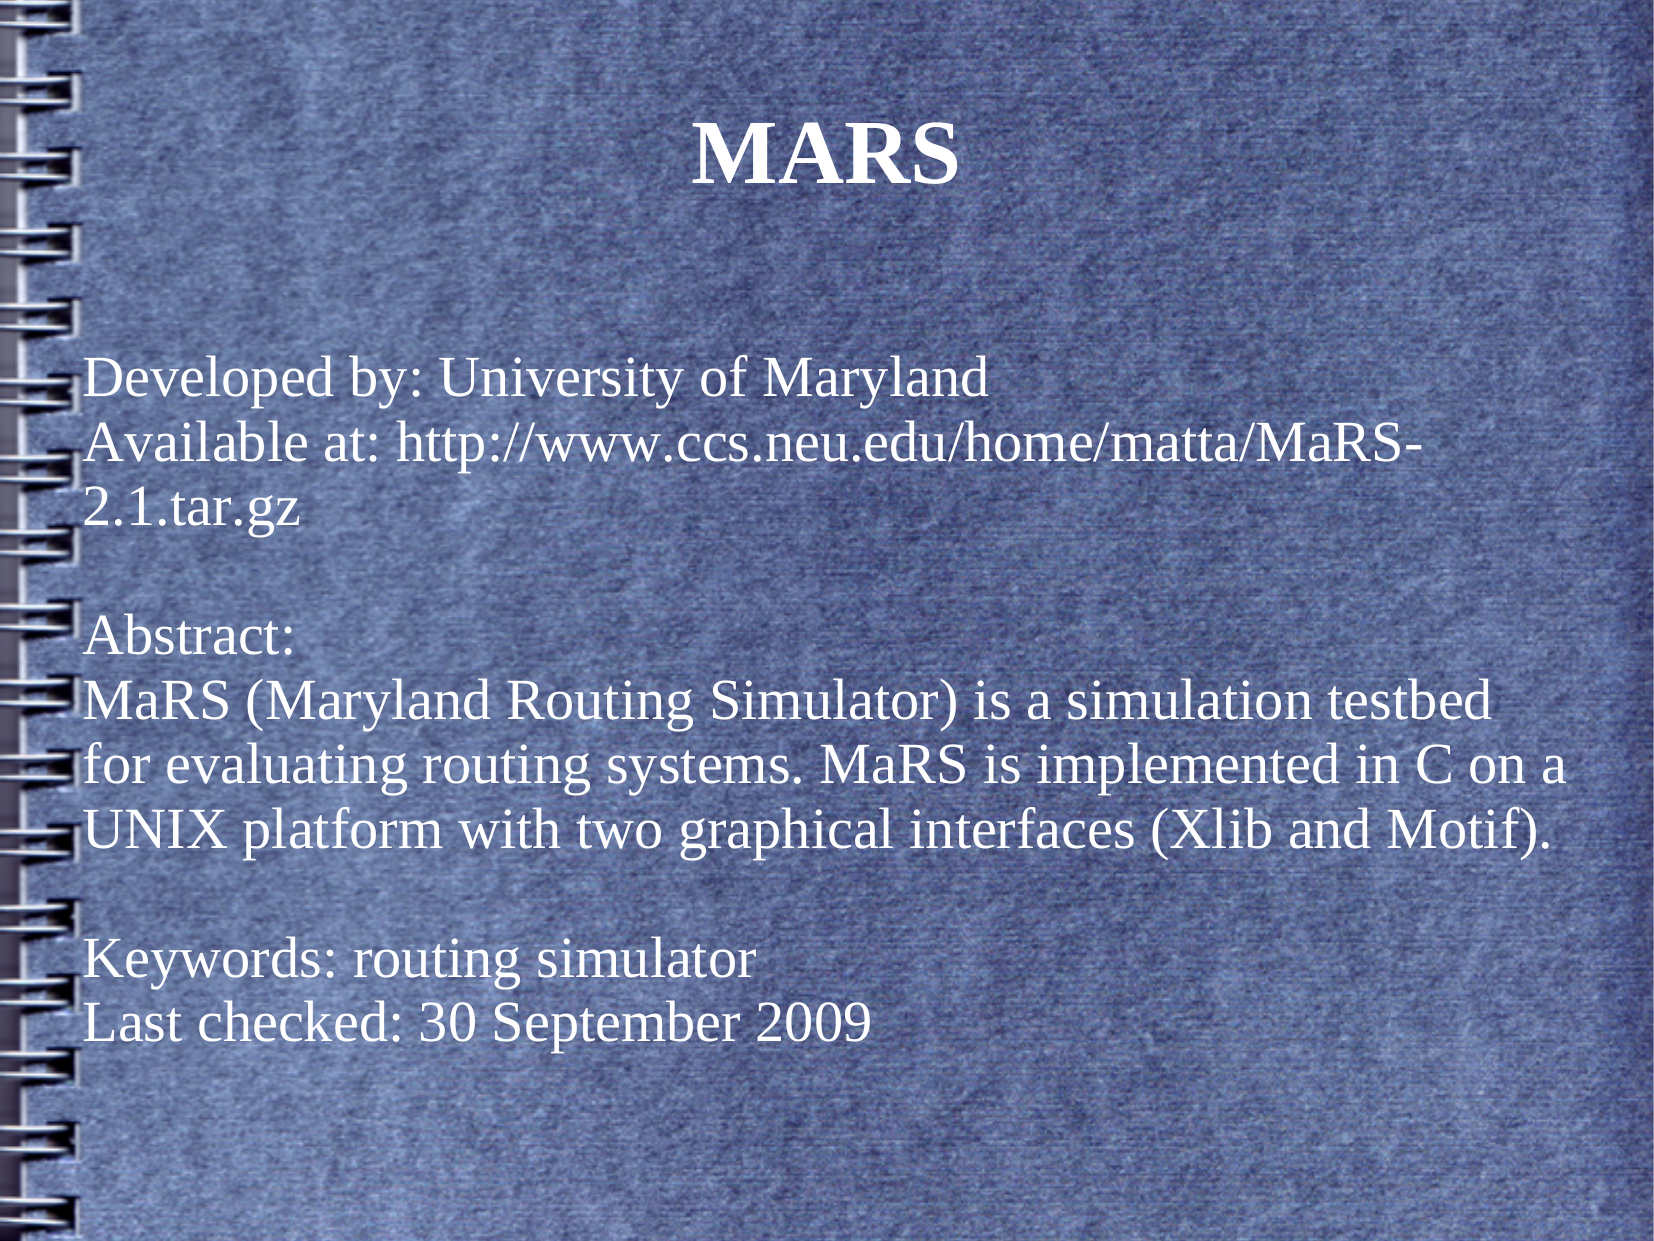

# MARS
Developed by: University of Maryland
Available at: http://www.ccs.neu.edu/home/matta/MaRS-2.1.tar.gz
Abstract:
MaRS (Maryland Routing Simulator) is a simulation testbed for evaluating routing systems. MaRS is implemented in C on a UNIX platform with two graphical interfaces (Xlib and Motif).
Keywords: routing simulator
Last checked: 30 September 2009